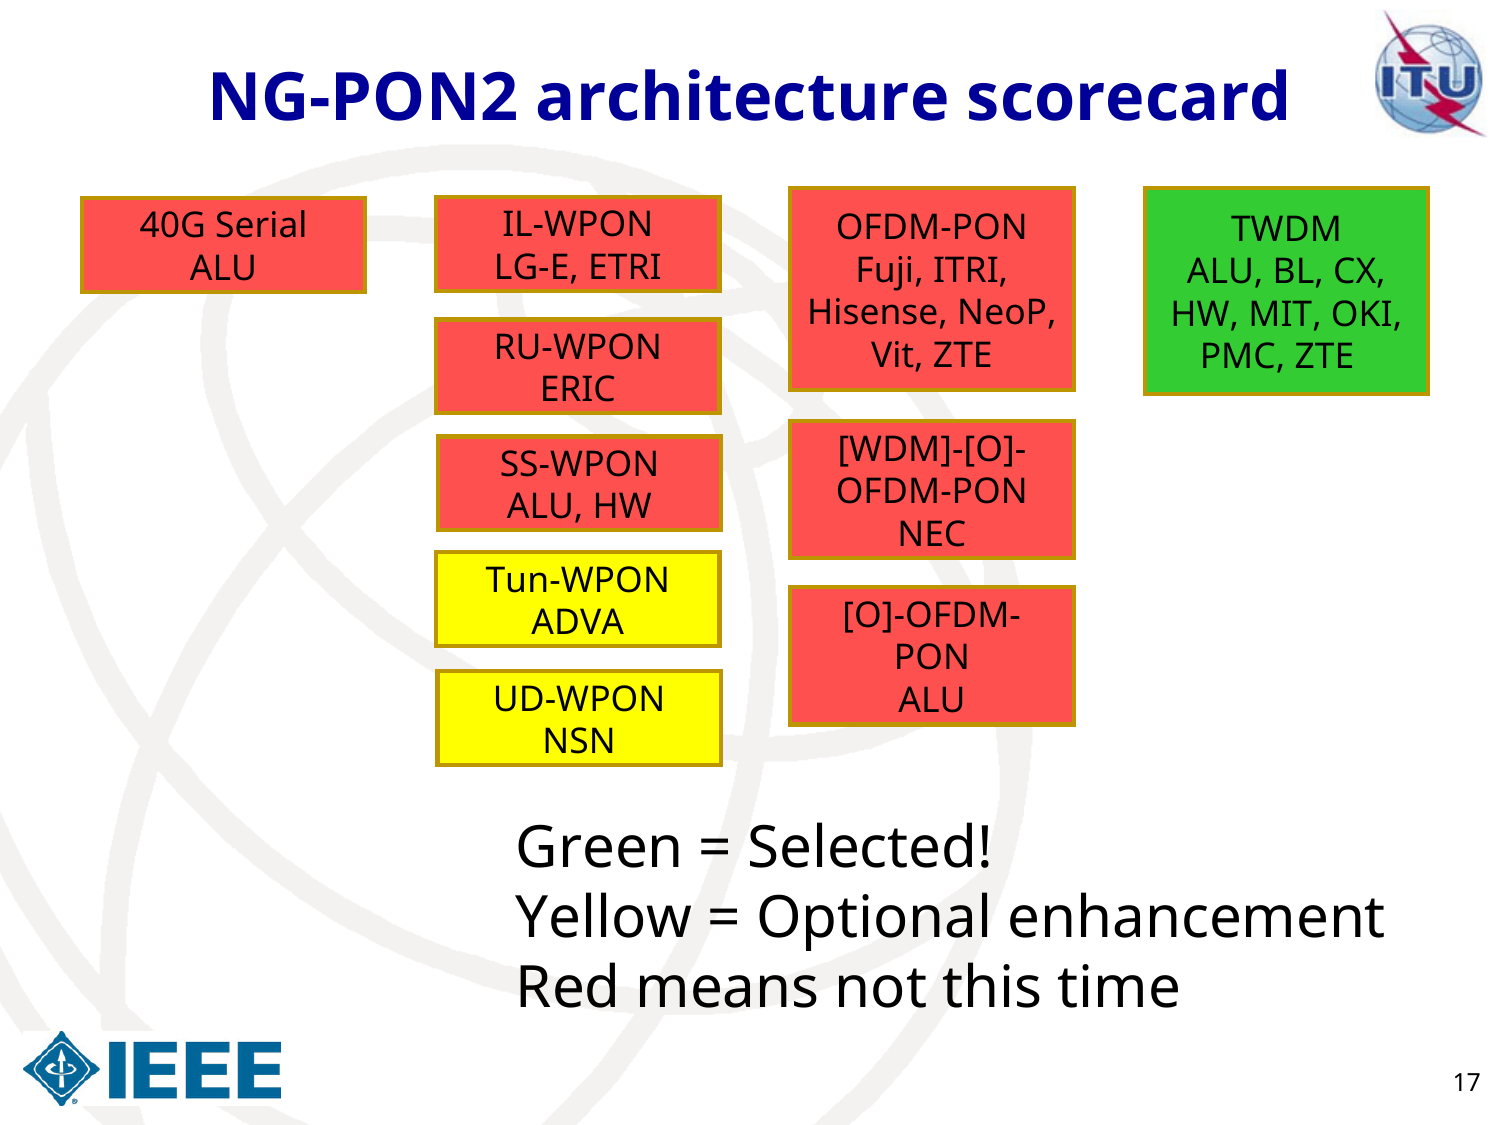

# NG-PON2 architecture scorecard
TWDM
ALU, BL, CX, HW, MIT, OKI, PMC, ZTE
OFDM-PON
Fuji, ITRI, Hisense, NeoP, Vit, ZTE
IL-WPON
LG-E, ETRI
40G Serial
ALU
RU-WPON
ERIC
[WDM]-[O]-OFDM-PON
NEC
SS-WPON
ALU, HW
Tun-WPON
ADVA
[O]-OFDM-PON
ALU
UD-WPON
NSN
Green = Selected!
Yellow = Optional enhancement
Red means not this time